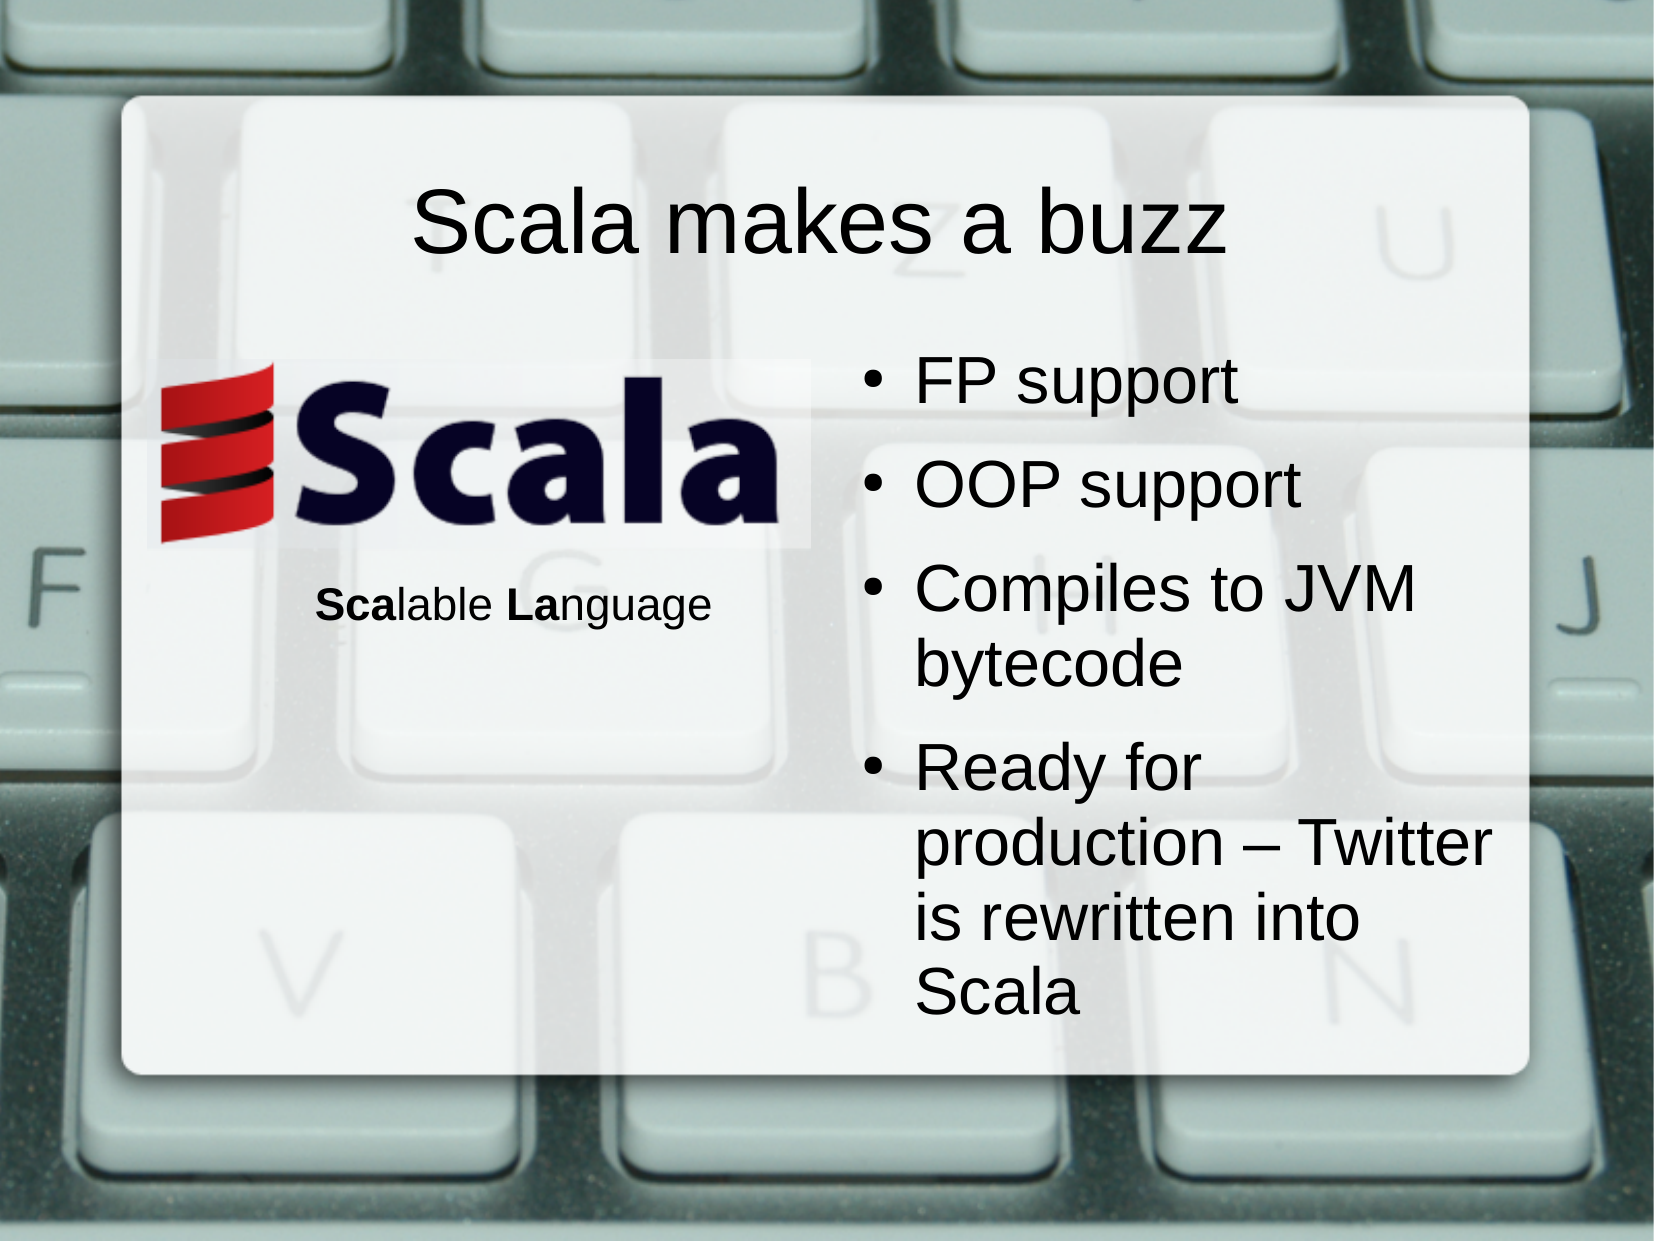

# Scala makes a buzz
FP support
OOP support
Compiles to JVM bytecode
Ready for production – Twitter is rewritten into Scala
Scalable Language